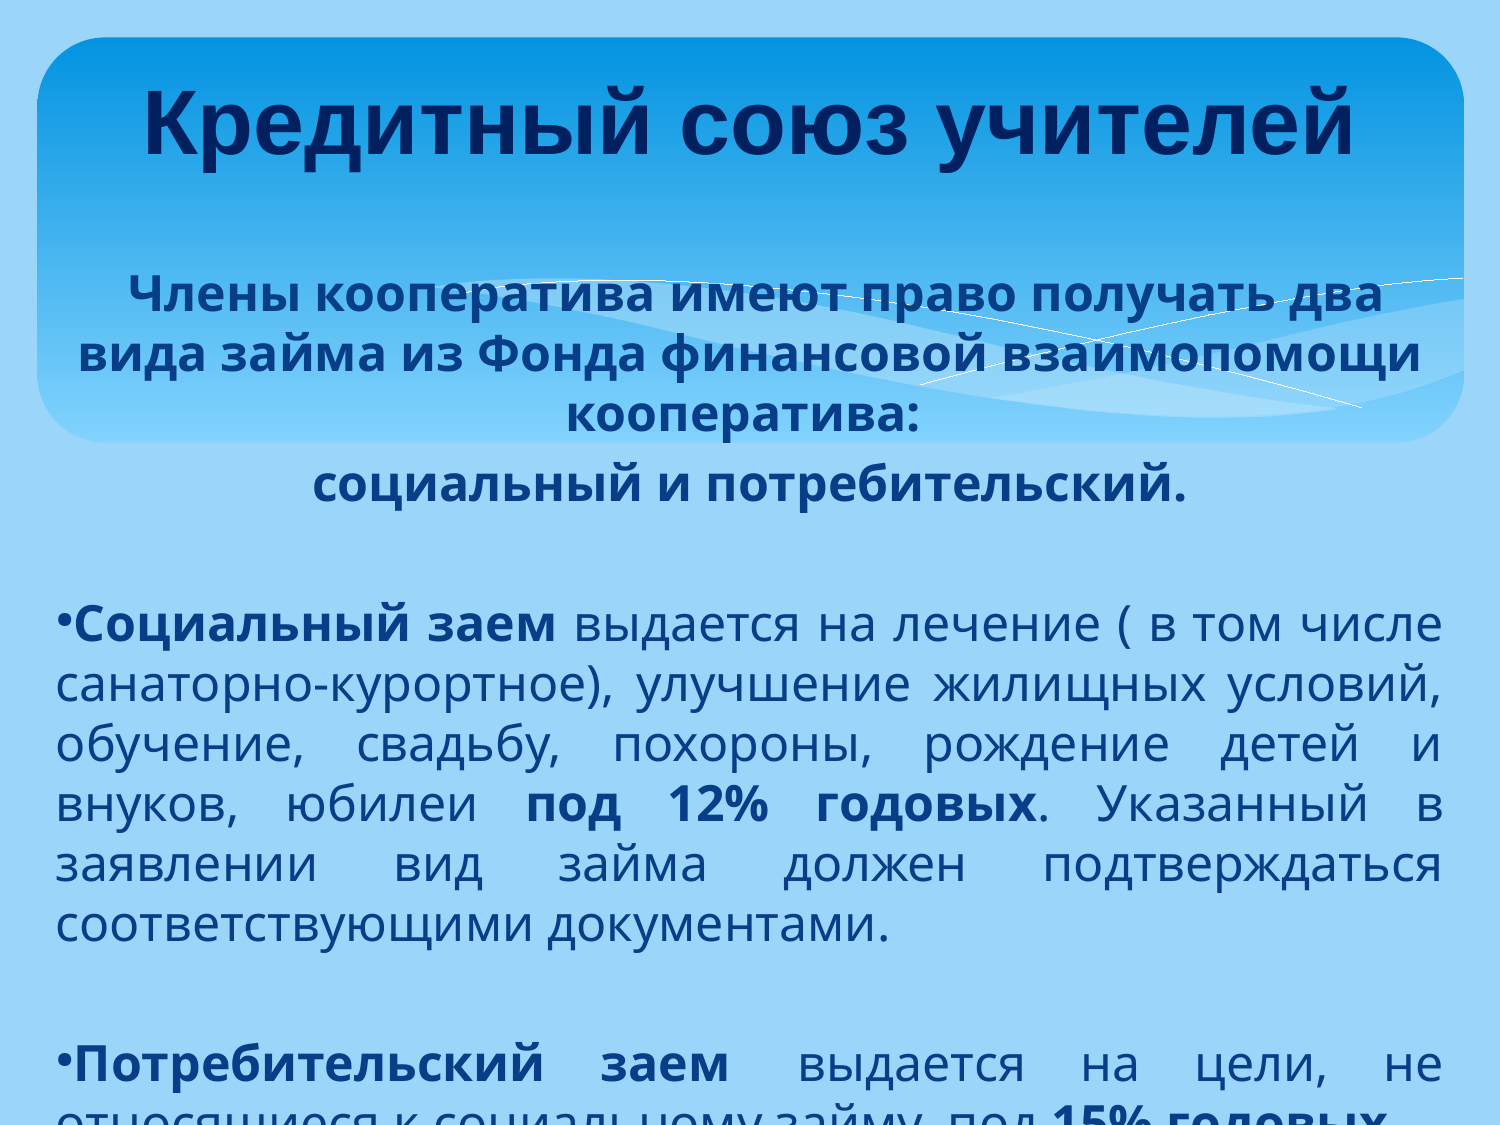

Кредитный союз учителей
# Члены кооператива имеют право получать два вида займа из Фонда финансовой взаимопомощи кооператива:
социальный и потребительский.
Социальный заем выдается на лечение ( в том числе санаторно-курортное), улучшение жилищных условий, обучение, свадьбу, похороны, рождение детей и внуков, юбилеи под 12% годовых. Указанный в заявлении вид займа должен подтверждаться соответствующими документами.
Потребительский заем  выдается на цели, не относящиеся к социальному займу, под 15% годовых.